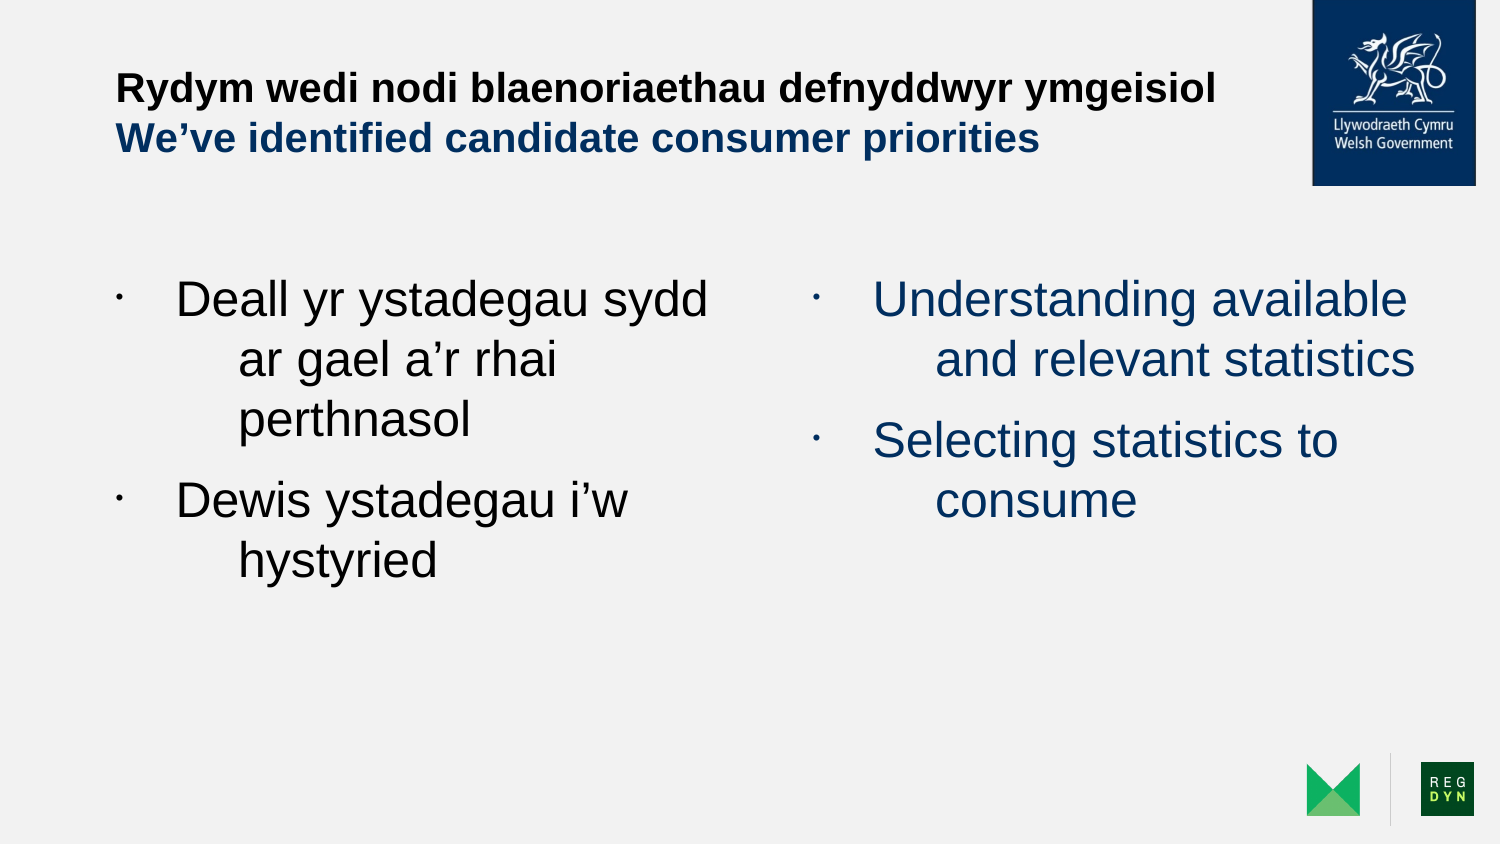

Rydym wedi nodi blaenoriaethau defnyddwyr ymgeisiol
We’ve identified candidate consumer priorities
Deall yr ystadegau sydd ar gael a’r rhai perthnasol
Dewis ystadegau i’w hystyried
# Understanding available and relevant statistics
Selecting statistics to consume